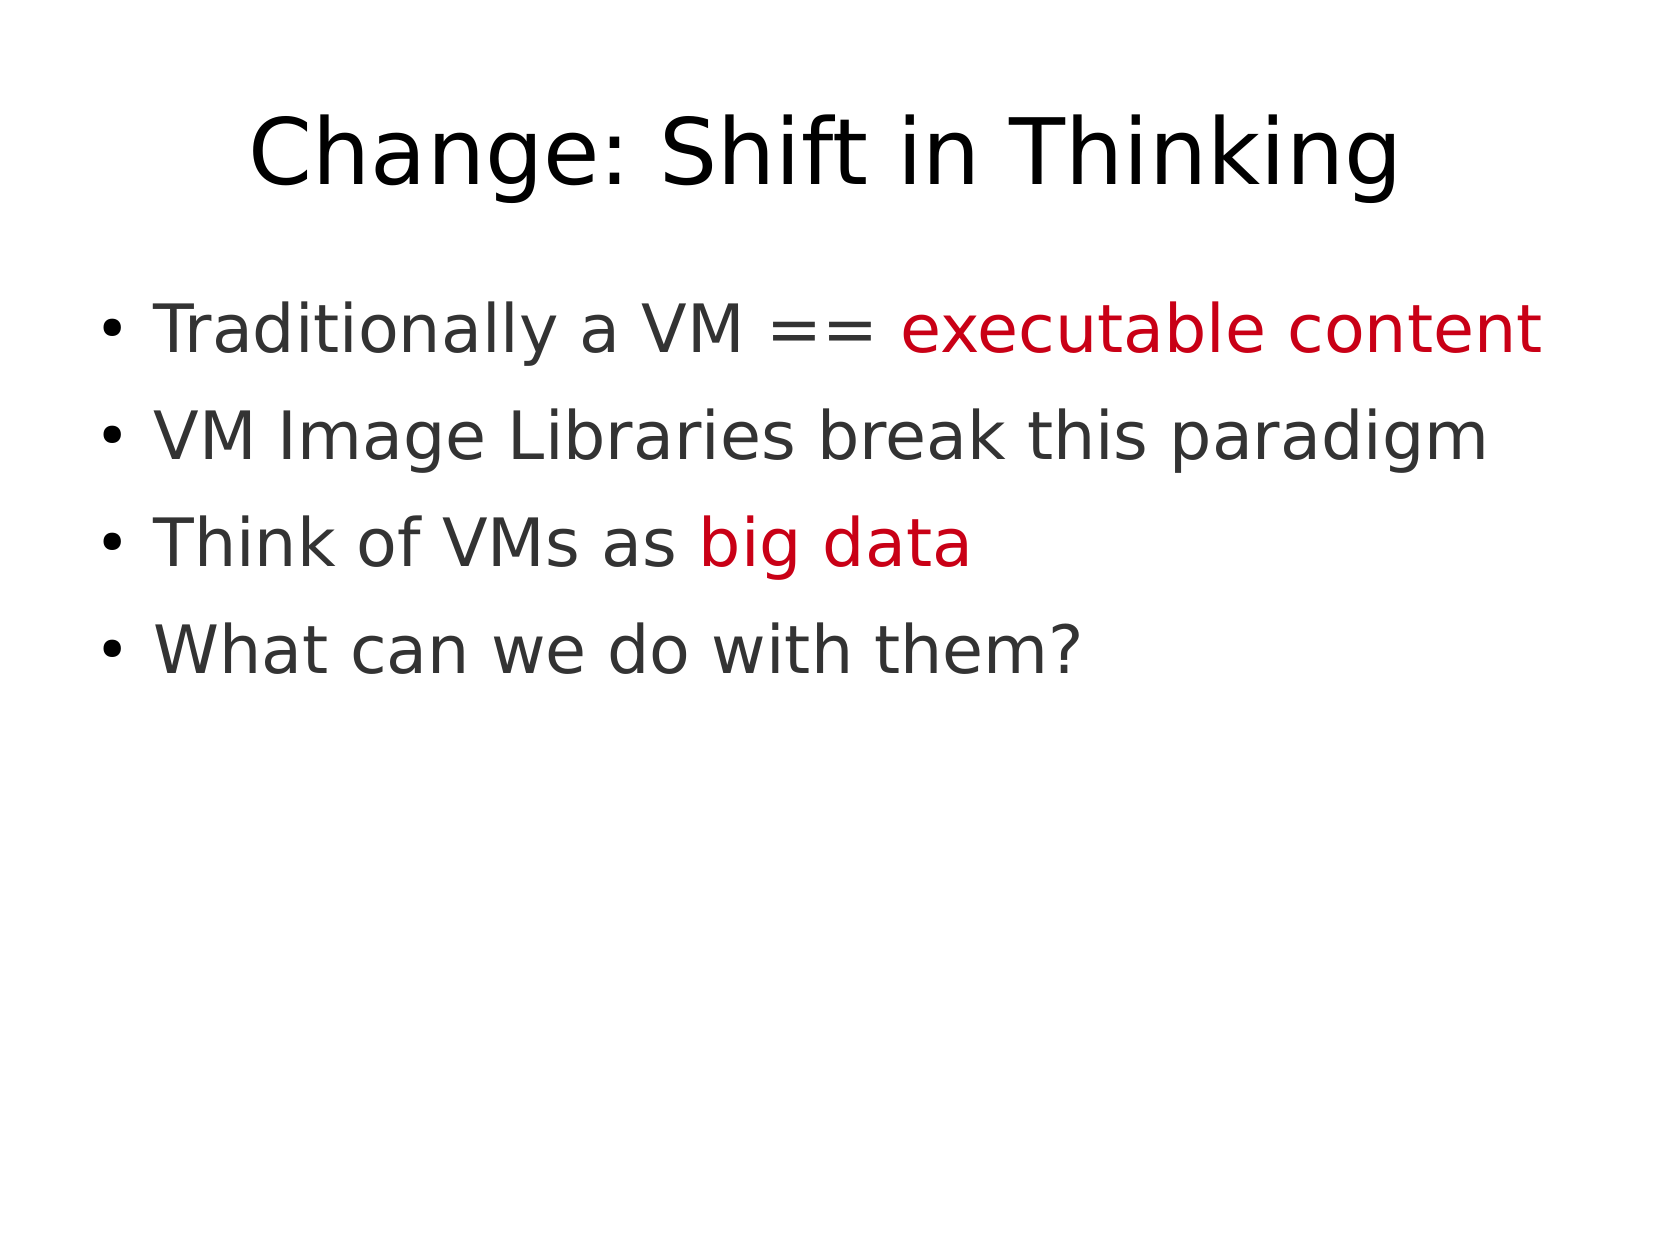

# Change: Shift in Thinking
Traditionally a VM == executable content
VM Image Libraries break this paradigm
Think of VMs as big data
What can we do with them?